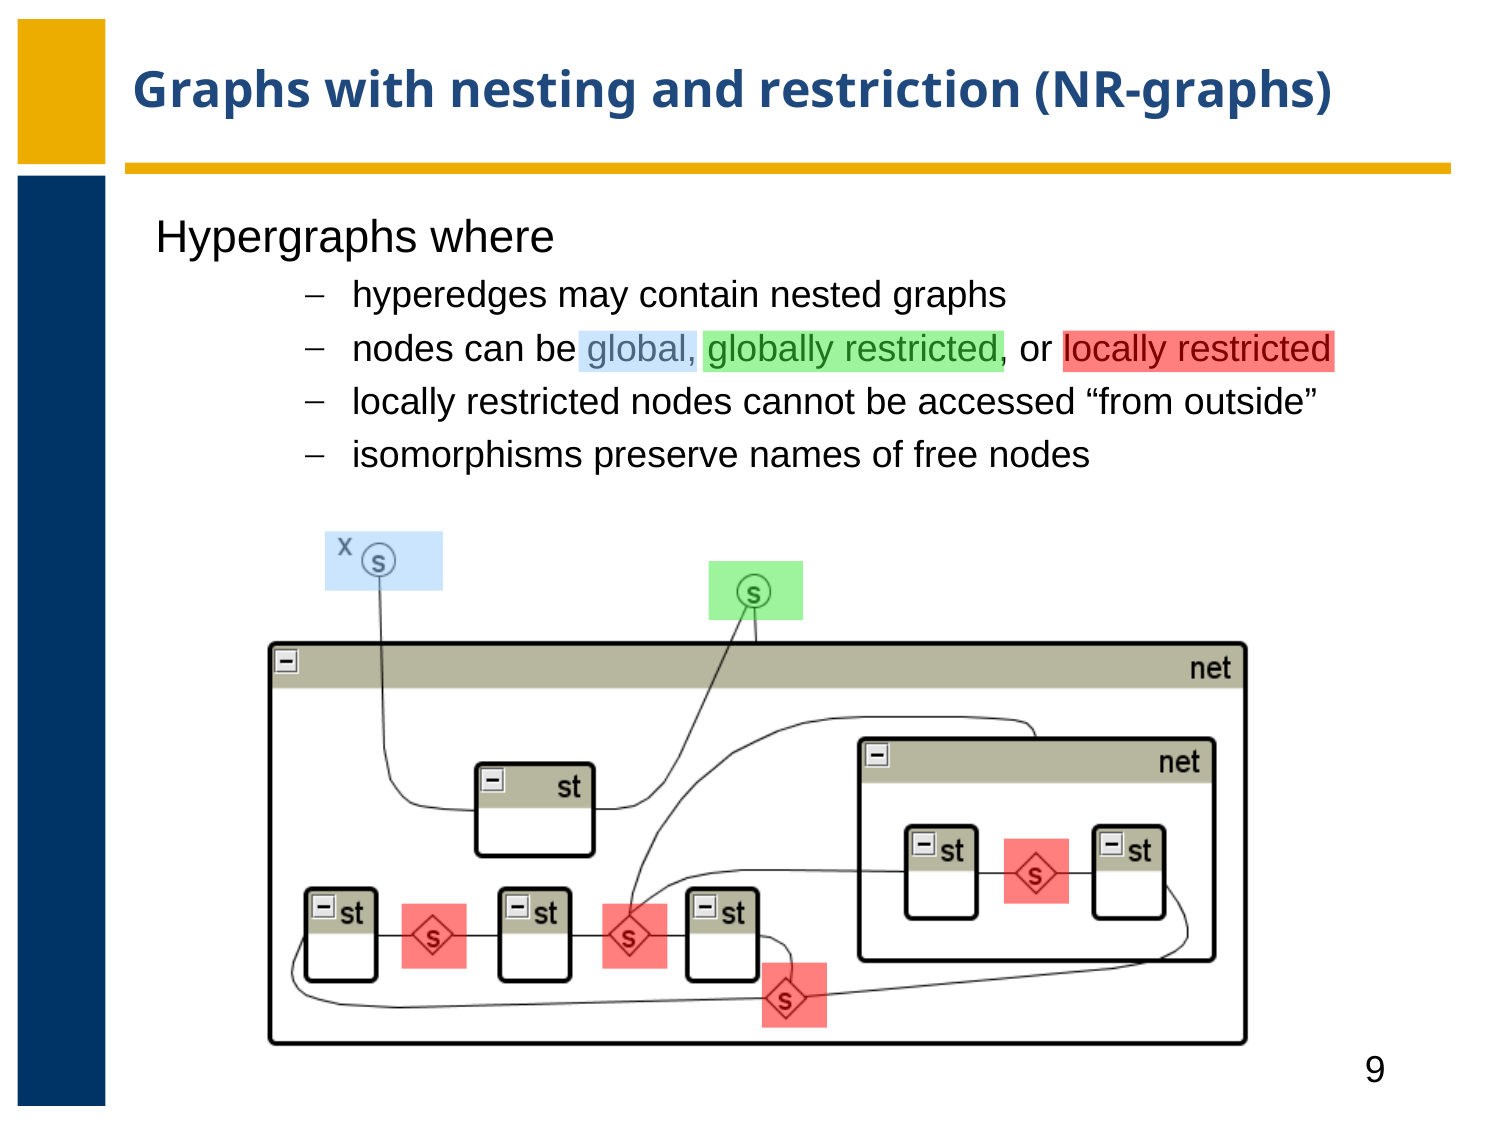

# Graphs with nesting and restriction (NR-graphs)
Hypergraphs where
hyperedges may contain nested graphs
nodes can be global, globally restricted, or locally restricted
locally restricted nodes cannot be accessed “from outside”
isomorphisms preserve names of free nodes
9